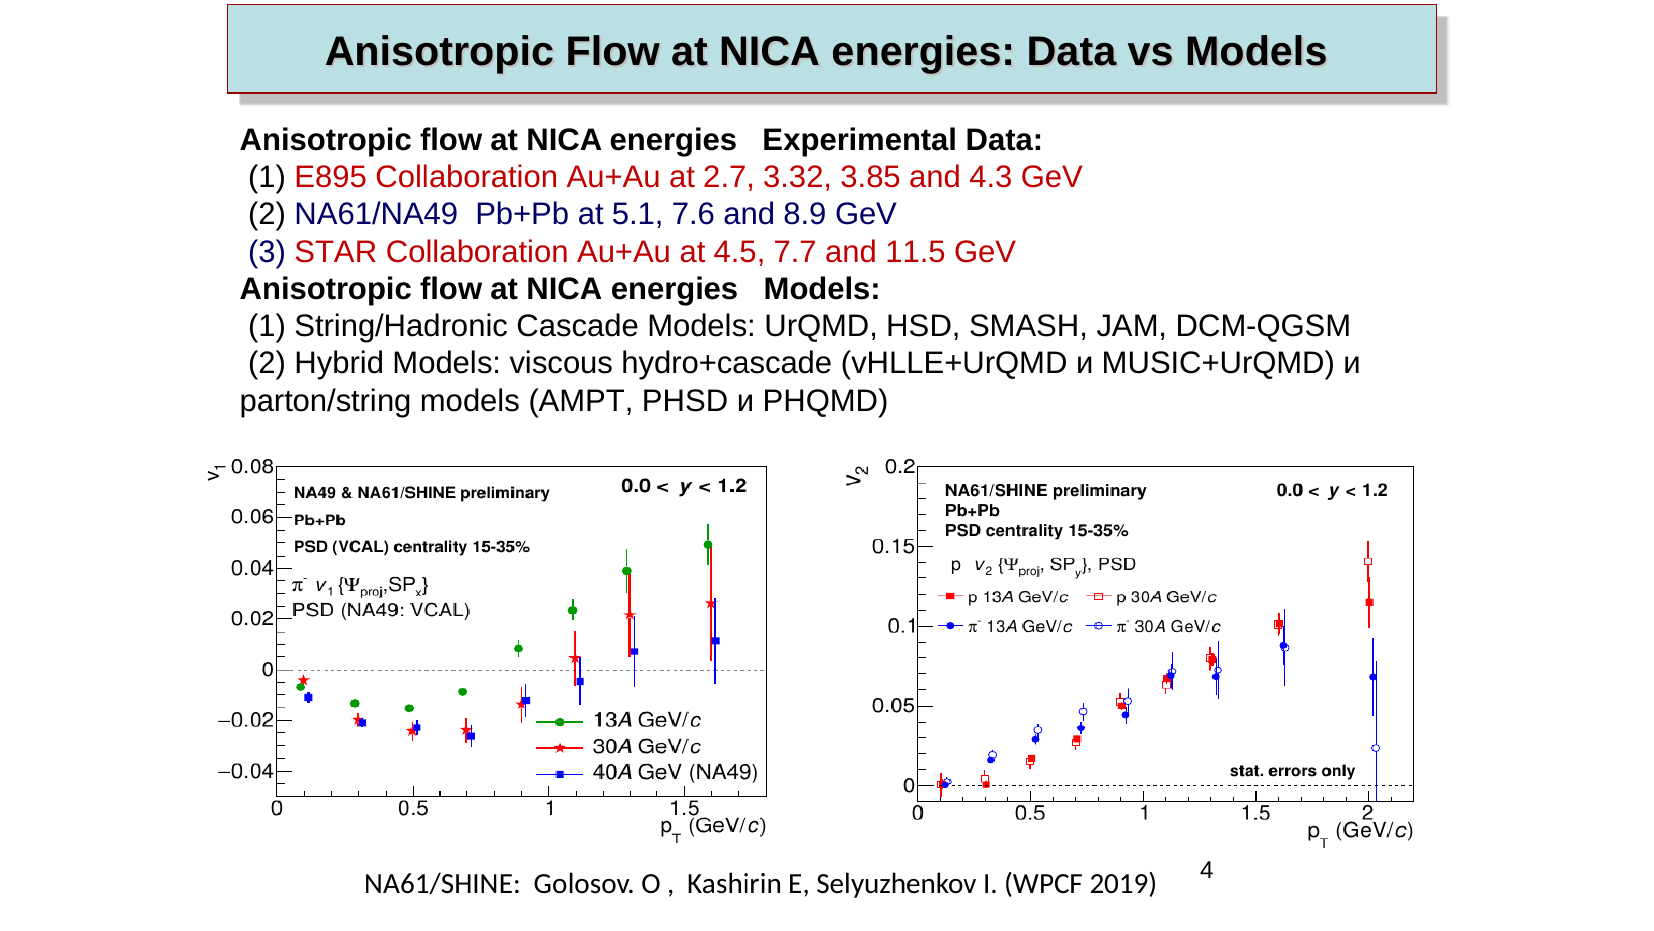

# Anisotropic Flow at NICA energies: Data vs Models
Anisotropic flow at NICA energies Experimental Data:
 (1) E895 Collaboration Au+Au at 2.7, 3.32, 3.85 and 4.3 GeV
 (2) NA61/NA49 Pb+Pb at 5.1, 7.6 and 8.9 GeV
 (3) STAR Collaboration Au+Au at 4.5, 7.7 and 11.5 GeV
Anisotropic flow at NICA energies Models:
 (1) String/Hadronic Cascade Models: UrQMD, HSD, SMASH, JAM, DCM-QGSM
 (2) Hybrid Models: viscous hydro+cascade (vHLLE+UrQMD и MUSIC+UrQMD) и parton/string models (AMPT, PHSD и PHQMD)
NA61/SHINE: Golosov. O , Kashirin E, Selyuzhenkov I. (WPCF 2019)